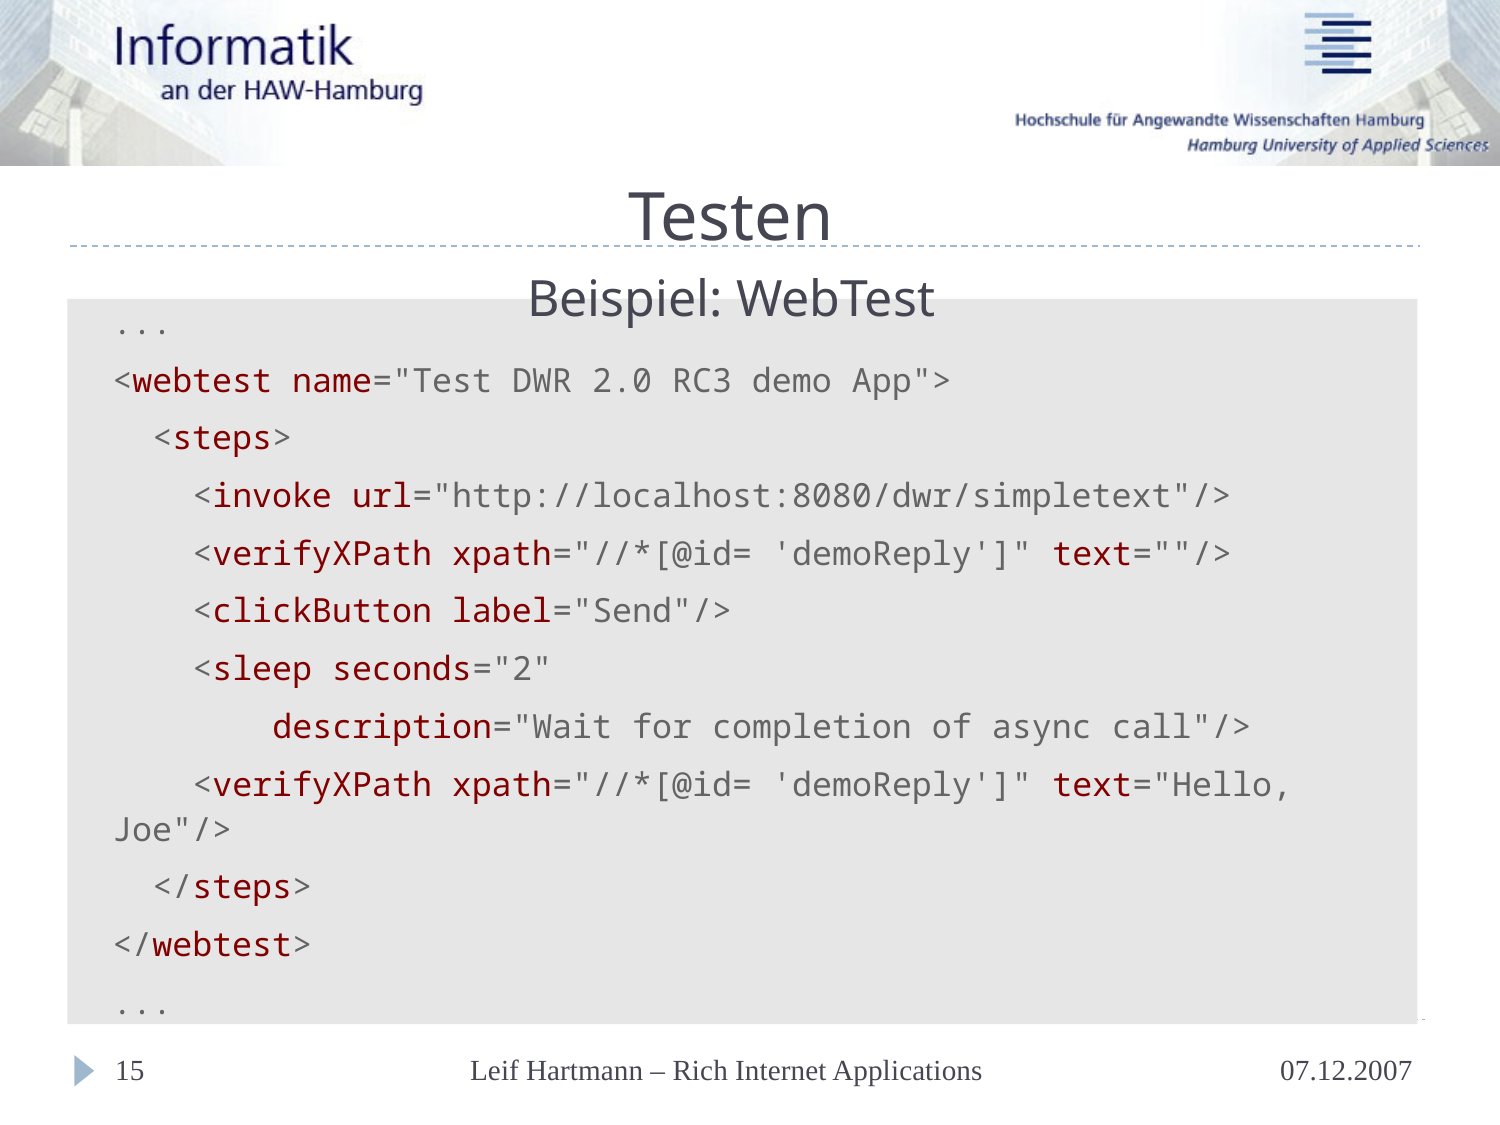

# Testen
Beispiel: WebTest
...
<webtest name="Test DWR 2.0 RC3 demo App">
 <steps>
 <invoke url="http://localhost:8080/dwr/simpletext"/>
 <verifyXPath xpath="//*[@id= 'demoReply']" text=""/>
 <clickButton label="Send"/>
 <sleep seconds="2"
 description="Wait for completion of async call"/>
 <verifyXPath xpath="//*[@id= 'demoReply']" text="Hello, Joe"/>
 </steps>
</webtest>
...
15
07.12.2007
Leif Hartmann - Rich Internet Applications